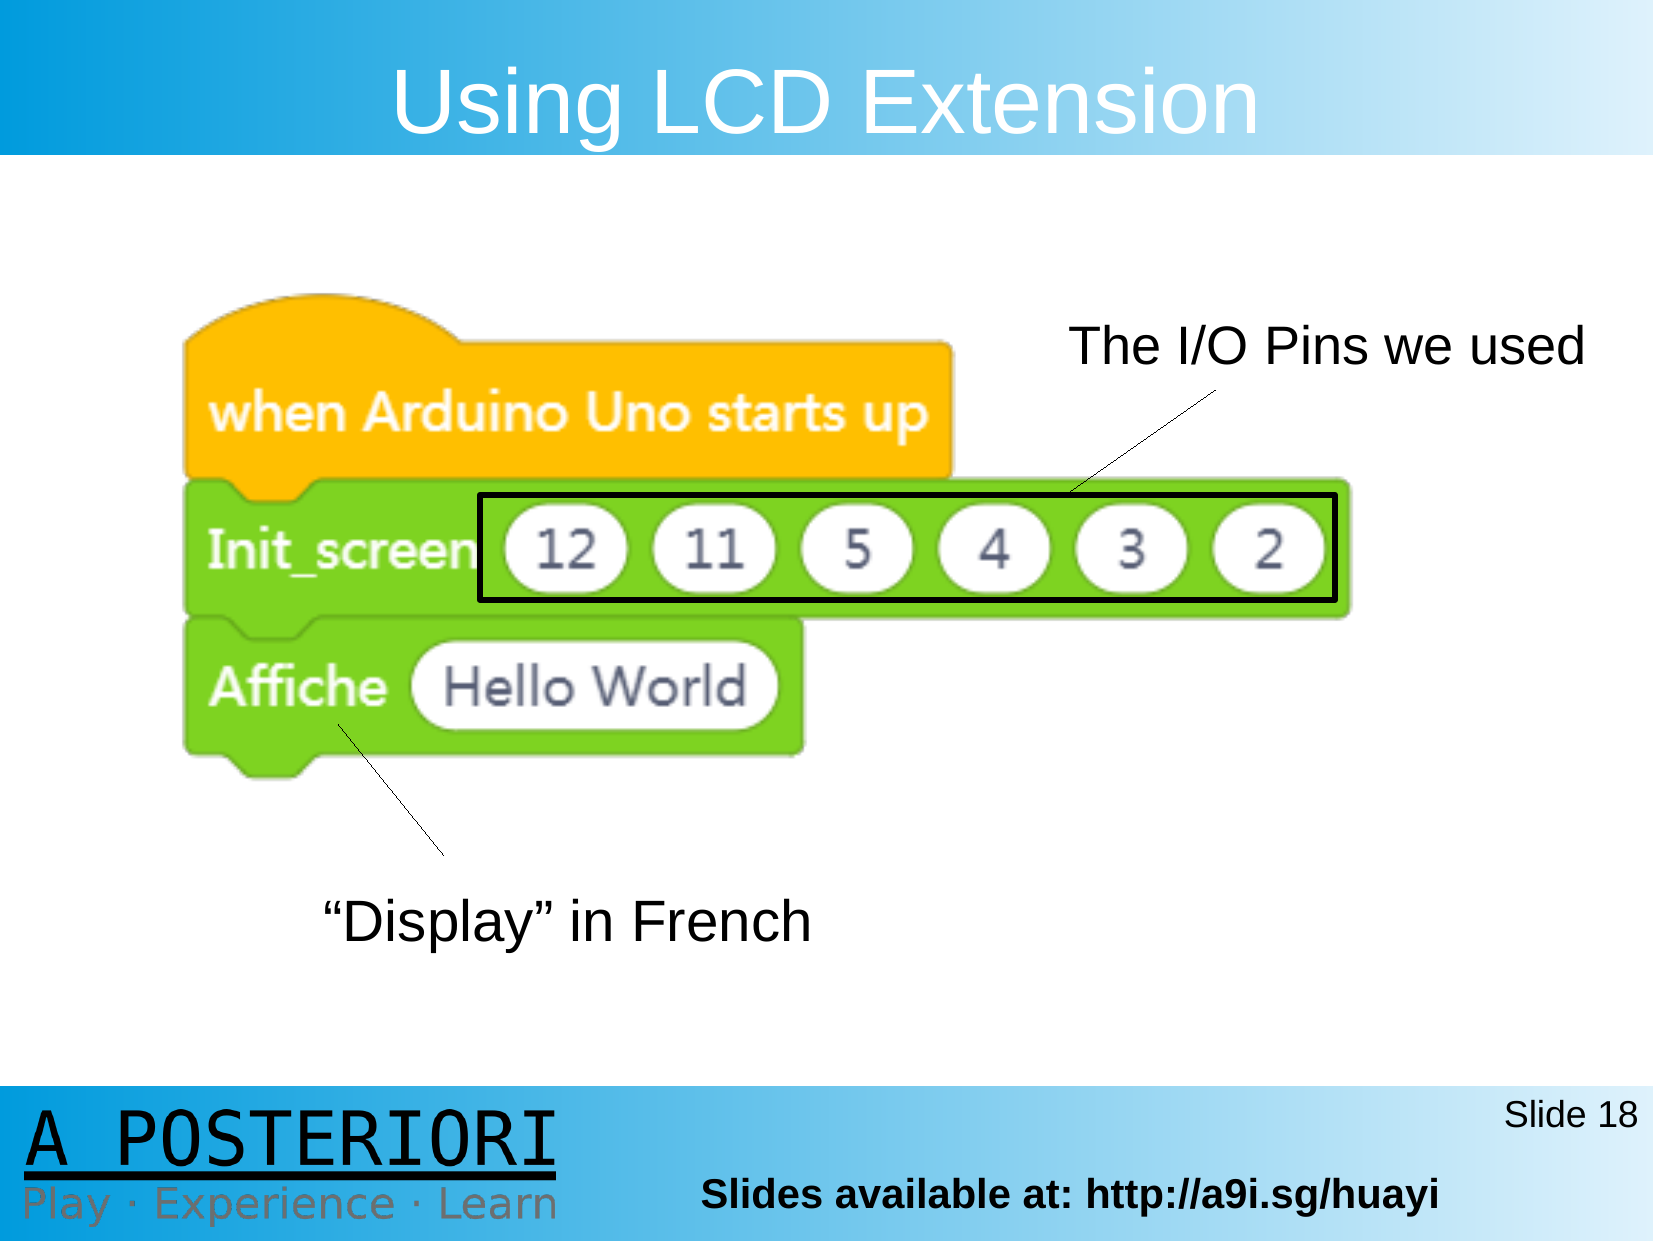

# Using LCD Extension
The I/O Pins we used
“Display” in French